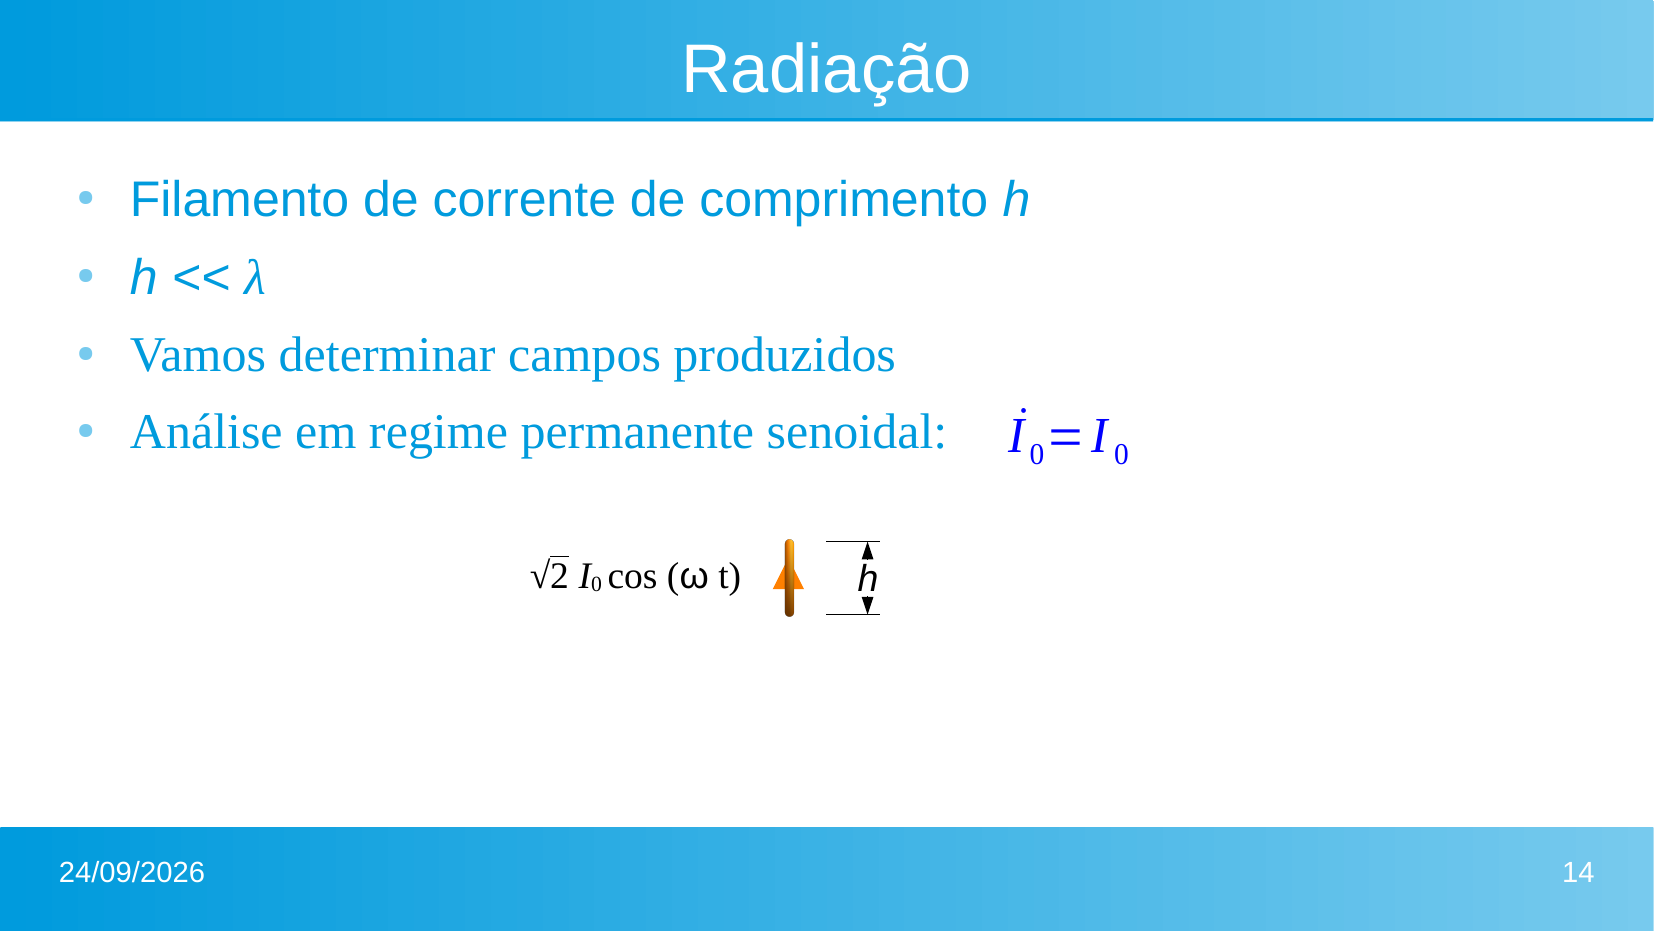

# Radiação
Filamento de corrente de comprimento h
h << λ
Vamos determinar campos produzidos
Análise em regime permanente senoidal:
√2 I0 cos (ω t)
14